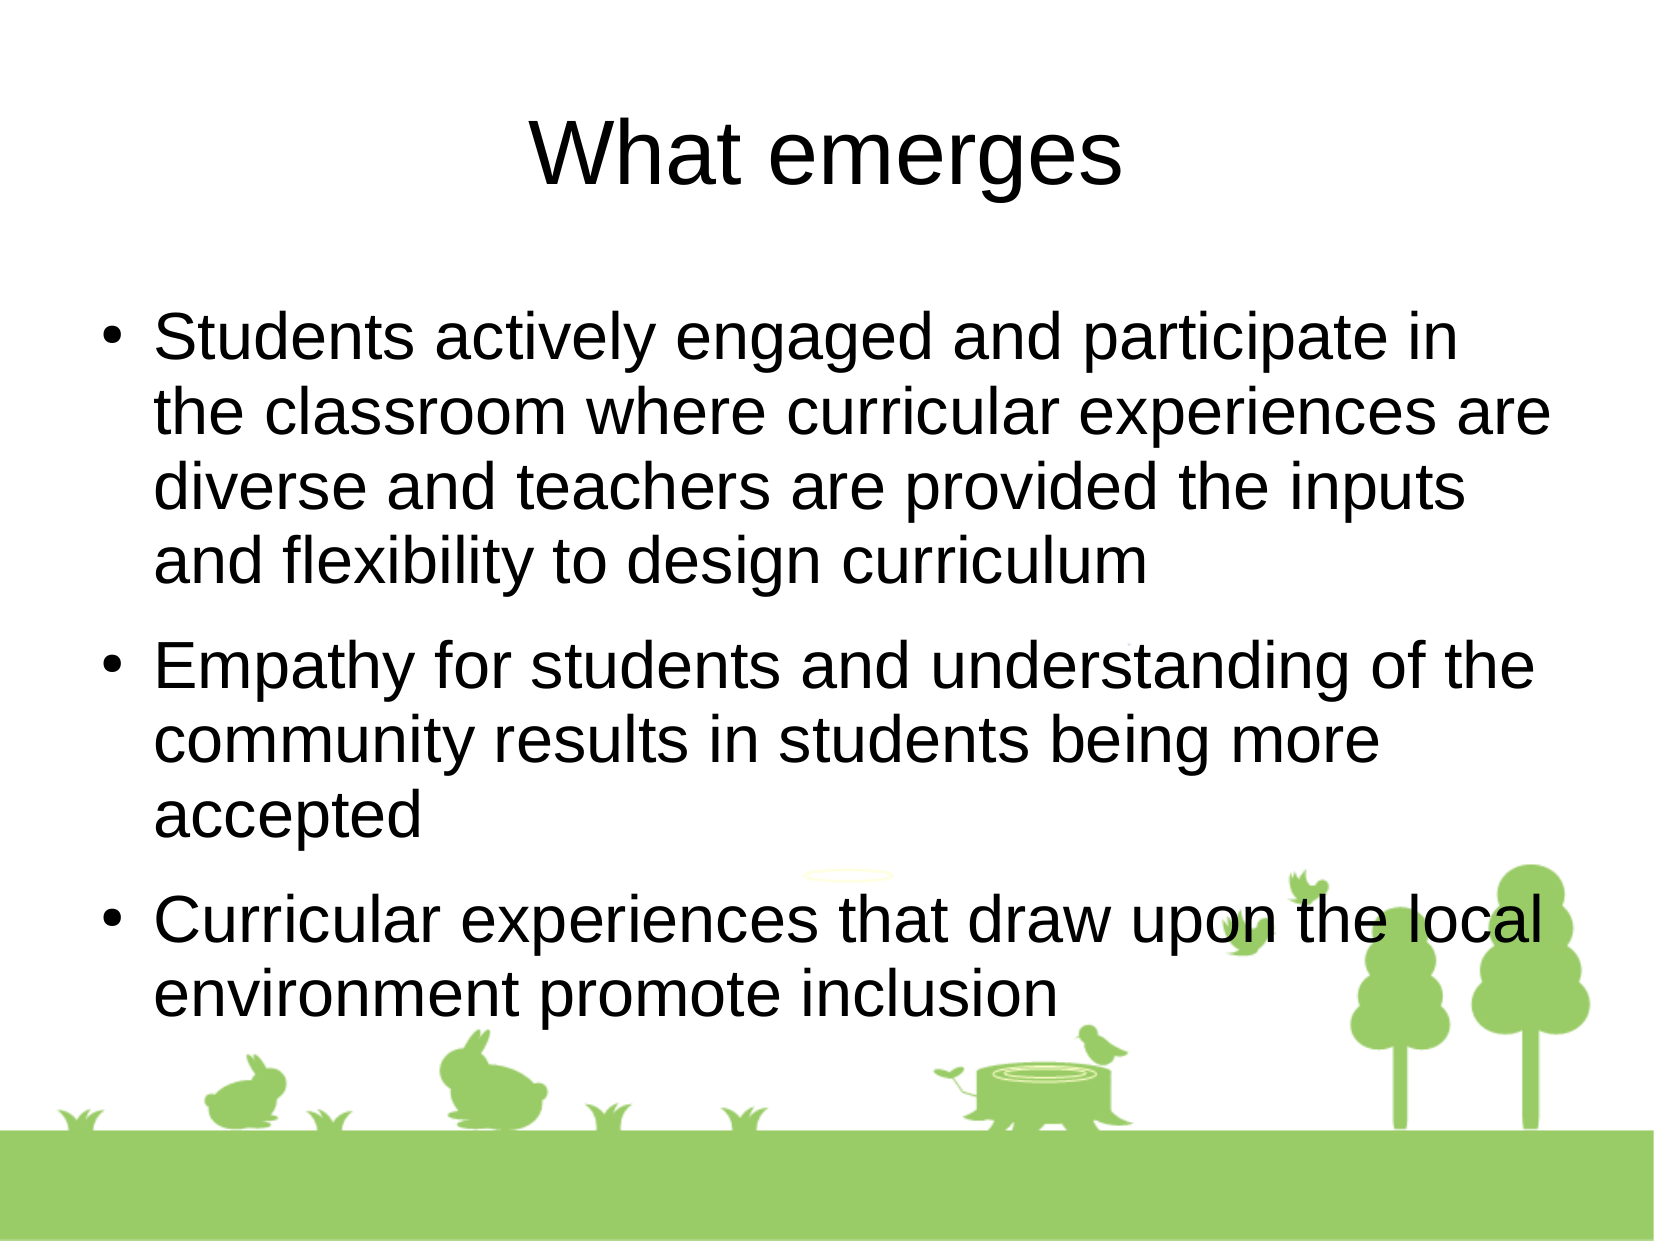

# What emerges
Students actively engaged and participate in the classroom where curricular experiences are diverse and teachers are provided the inputs and flexibility to design curriculum
Empathy for students and understanding of the community results in students being more accepted
Curricular experiences that draw upon the local environment promote inclusion